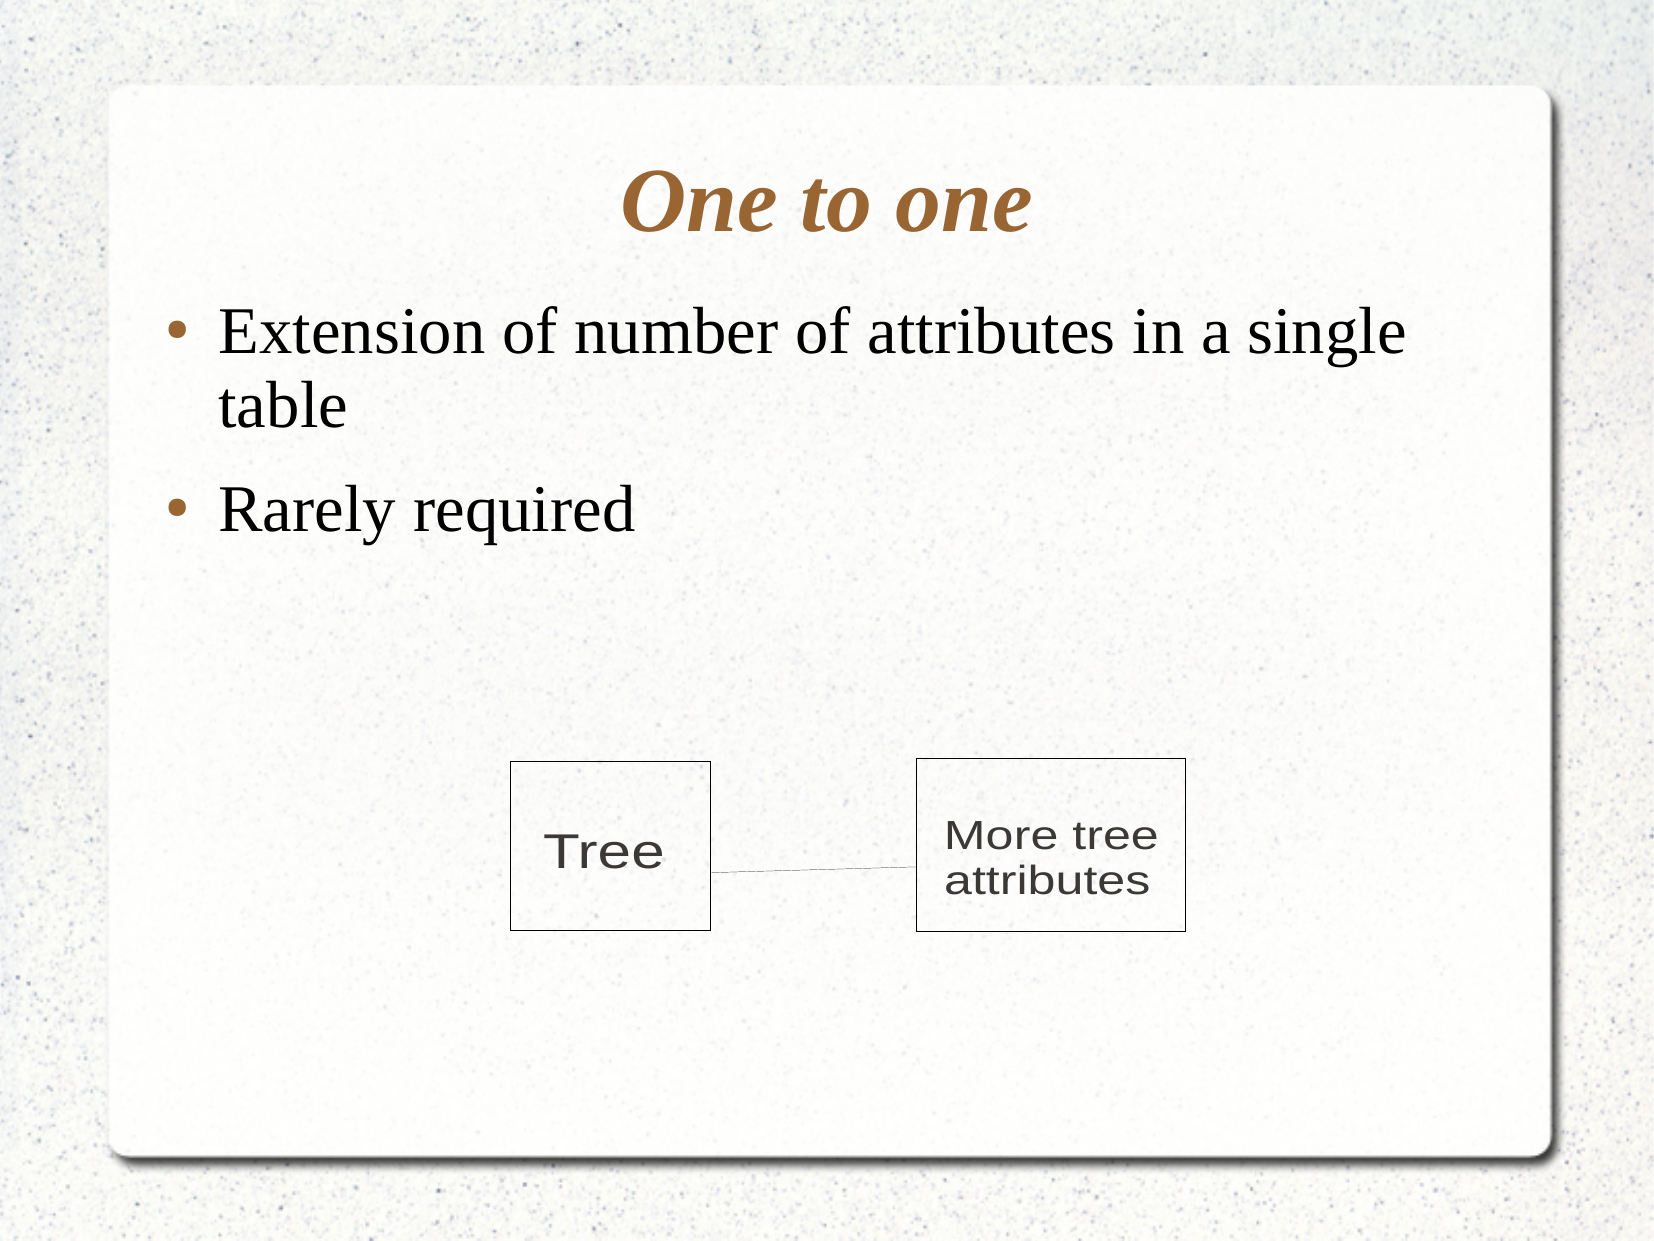

# One to one
Extension of number of attributes in a single table
Rarely required